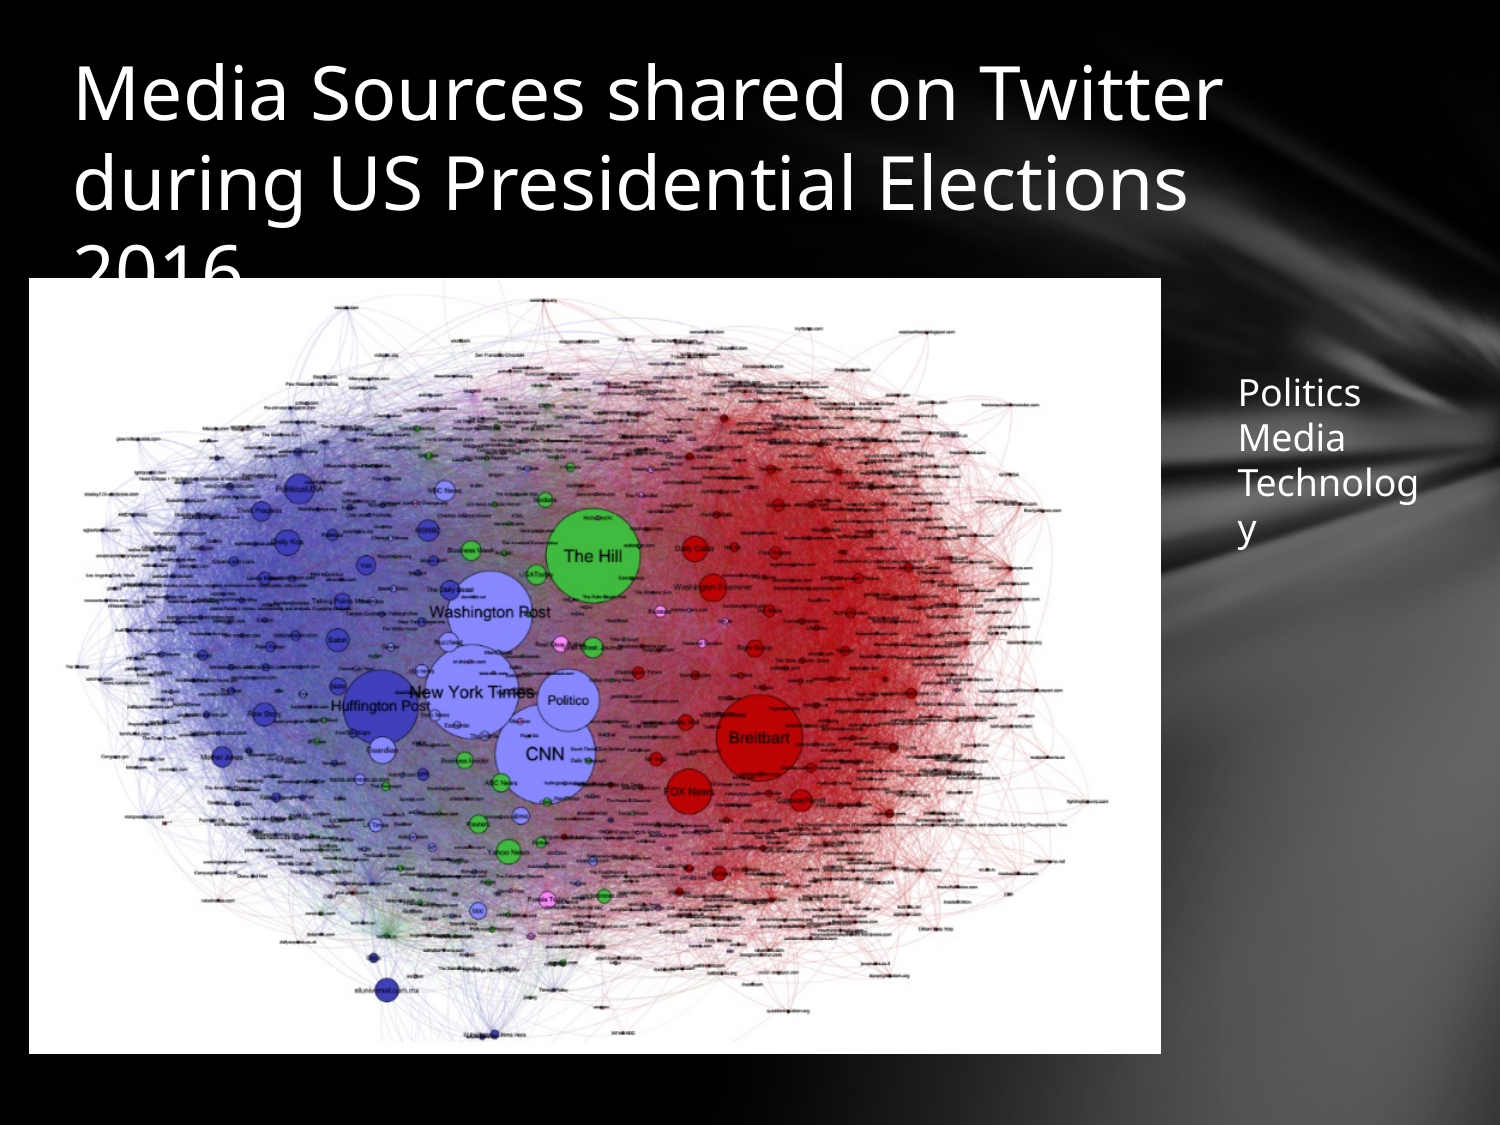

# Media Sources shared on Twitter during US Presidential Elections 2016
Politics
Media
Technology